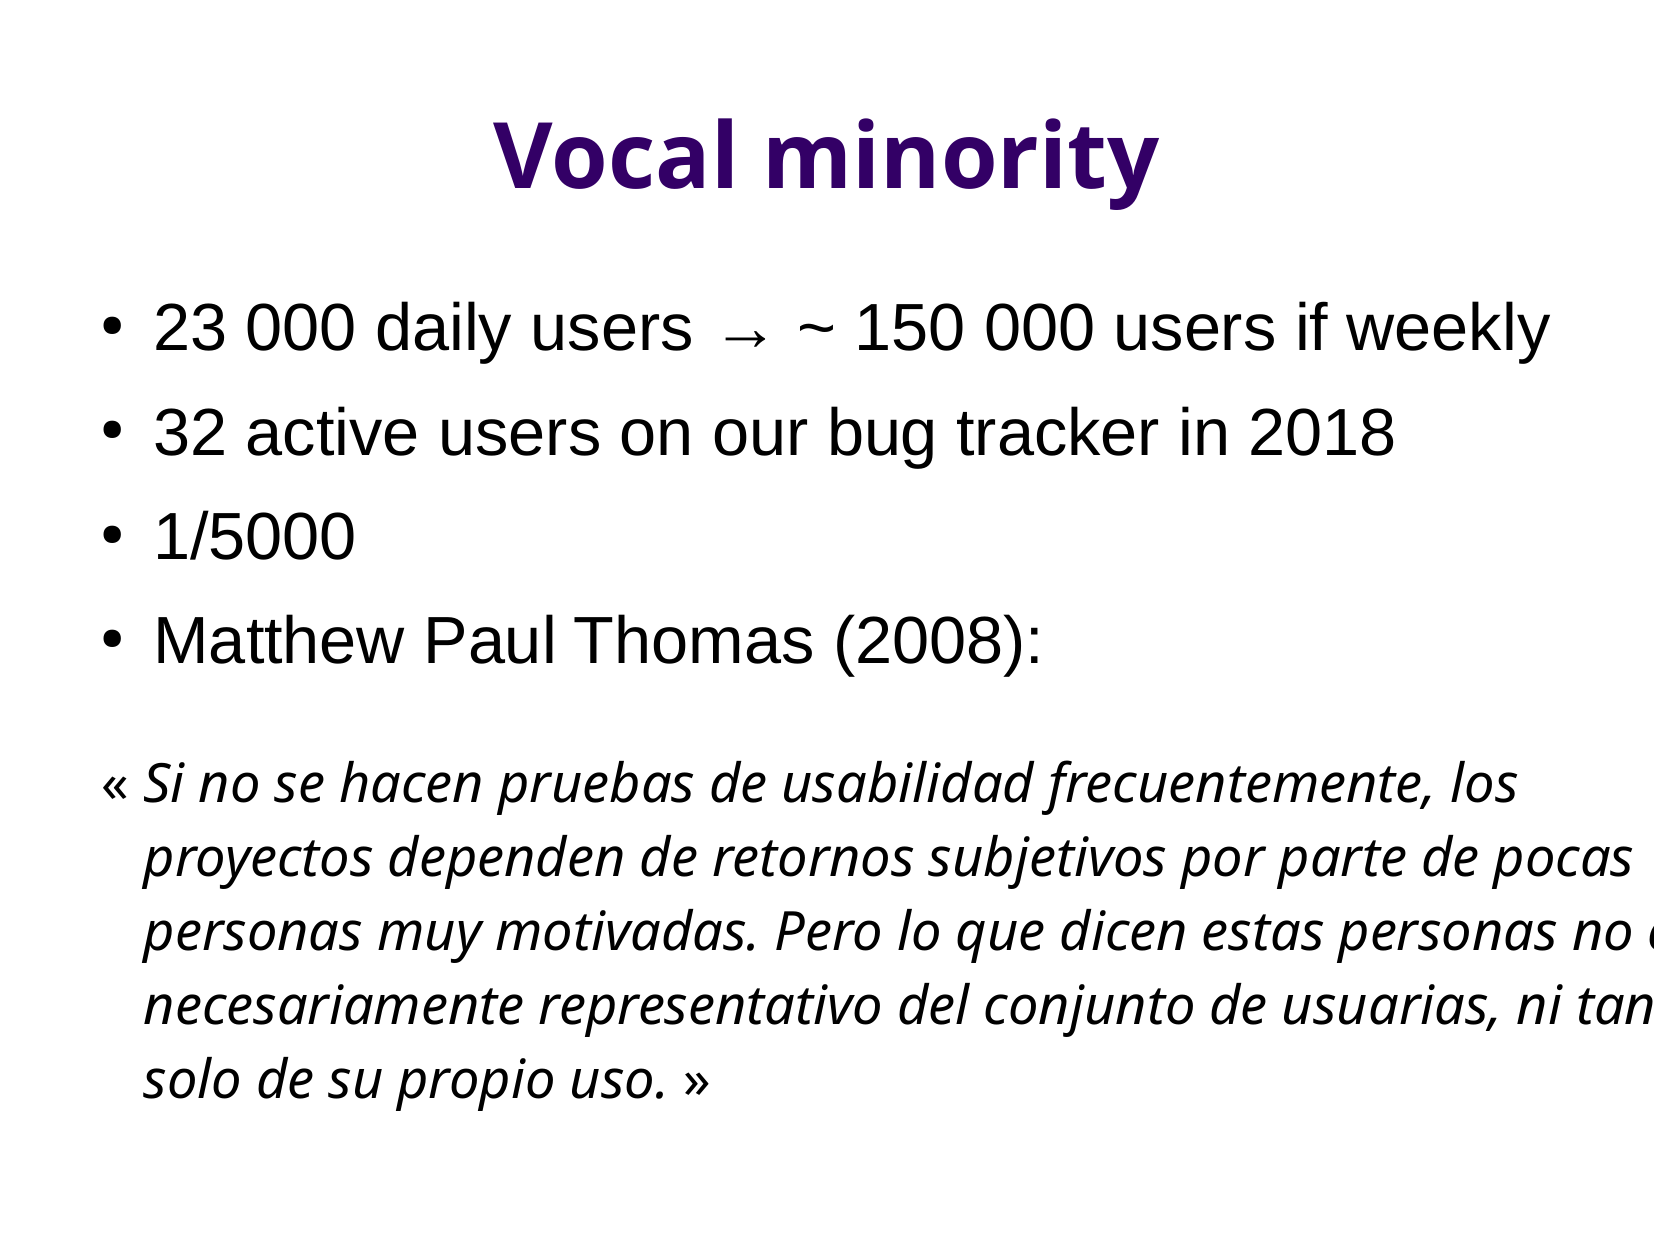

# Vocal minority
23 000 daily users → ~ 150 000 users if weekly
32 active users on our bug tracker in 2018
1/5000
Matthew Paul Thomas (2008):
« Si no se hacen pruebas de usabilidad frecuentemente, los
 proyectos dependen de retornos subjetivos por parte de pocas
 personas muy motivadas. Pero lo que dicen estas personas no es
 necesariamente representativo del conjunto de usuarias, ni tanto
 solo de su propio uso. »